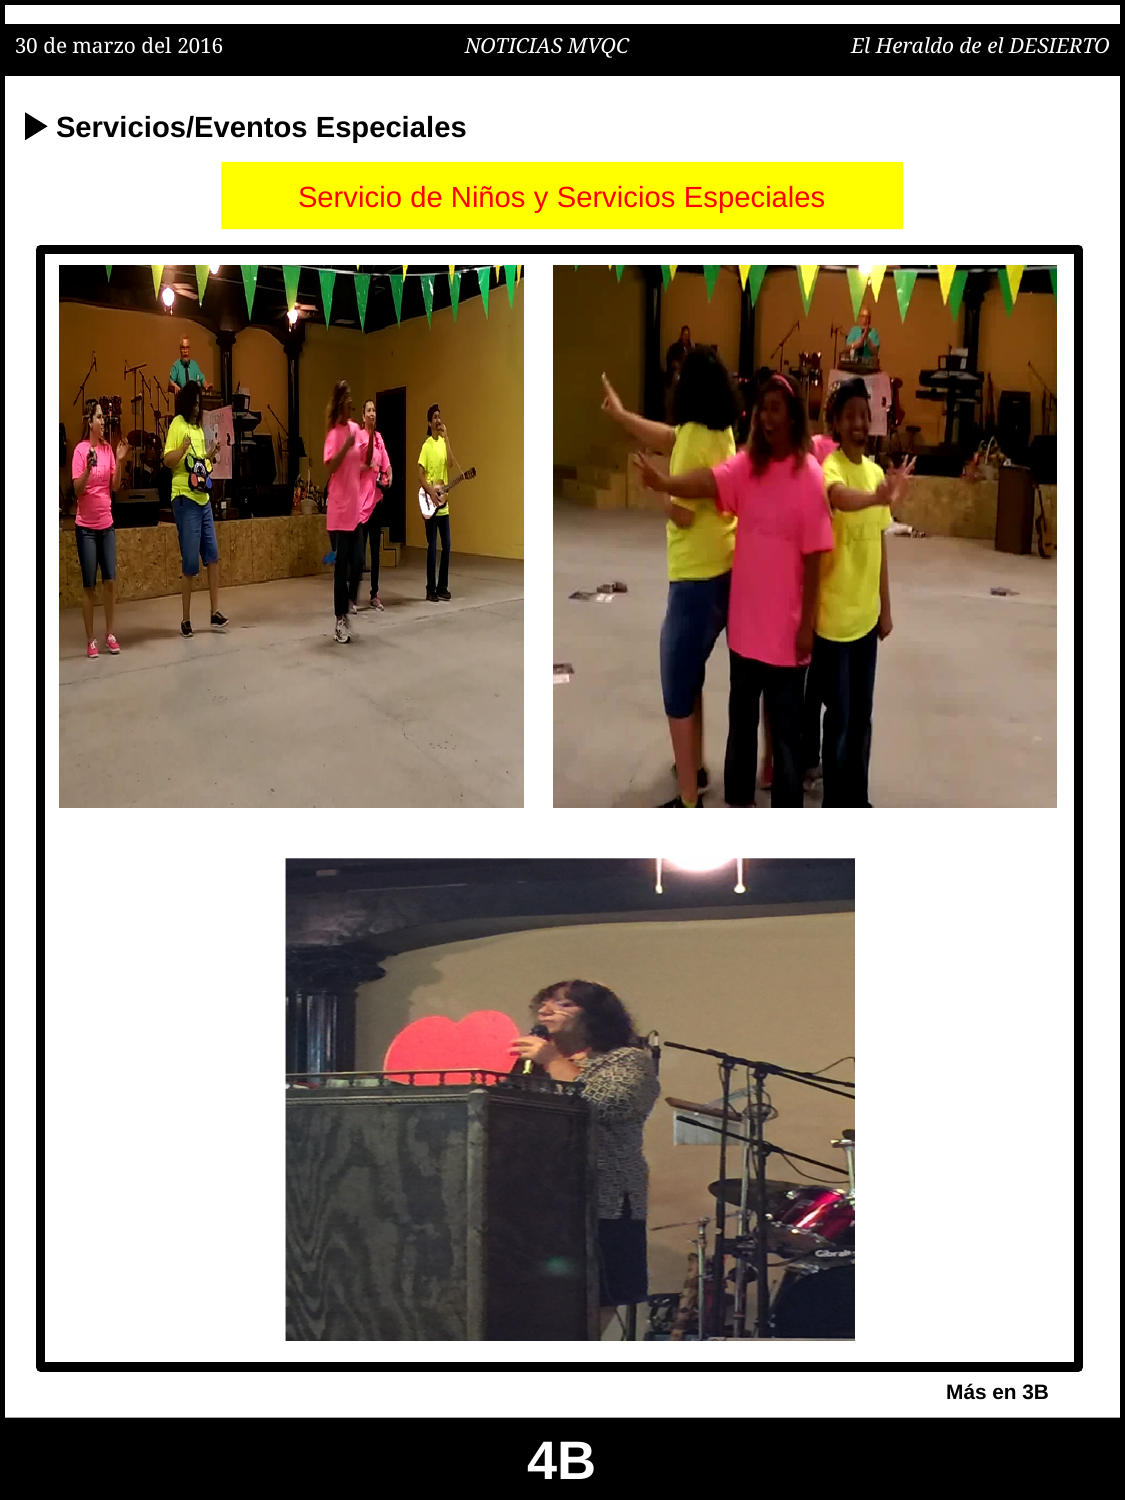

30 de marzo del 2016
El Heraldo de el DESIERTO
NOTICIAS MVQC
Servicios/Eventos Especiales
Servicio de Niños y Servicios Especiales
Más en 3B
4B